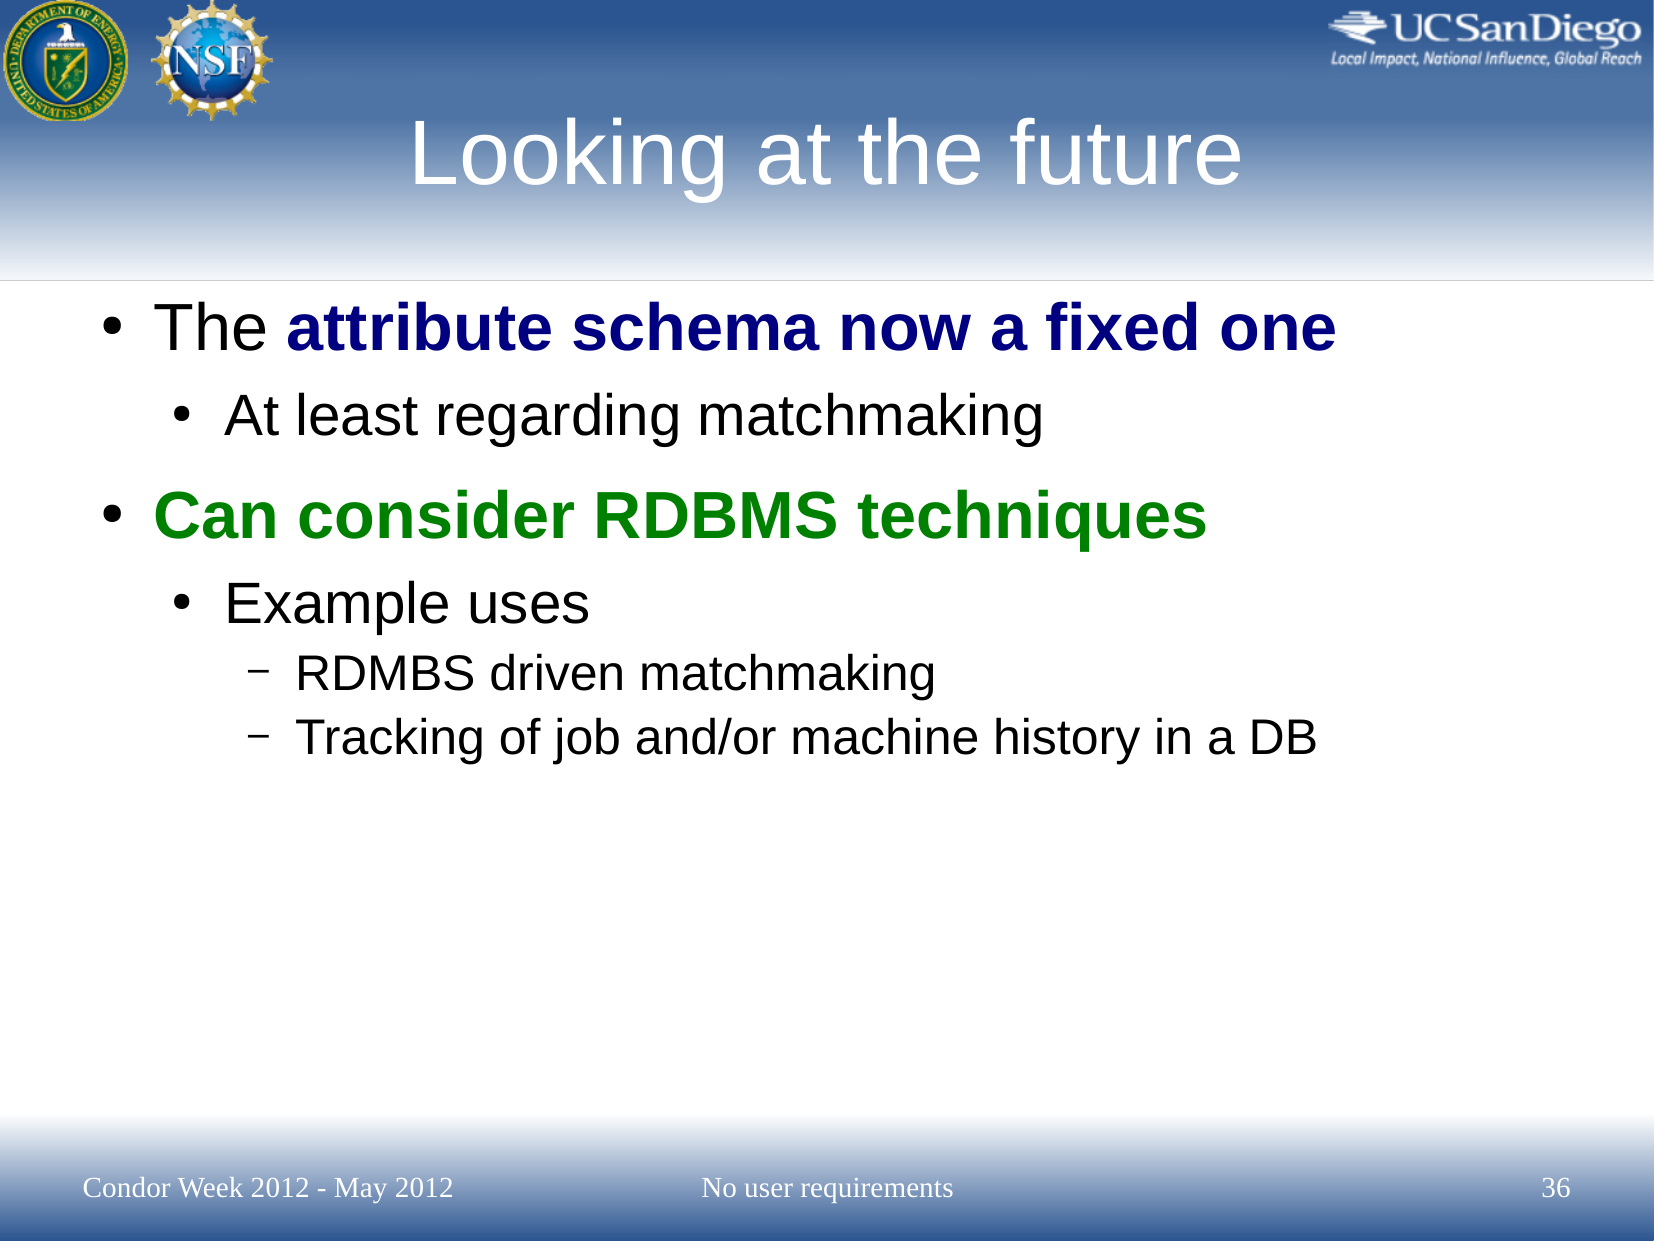

# Looking at the future
The attribute schema now a fixed one
At least regarding matchmaking
Can consider RDBMS techniques
Example uses
RDMBS driven matchmaking
Tracking of job and/or machine history in a DB
Condor Week 2012 - May 2012
No user requirements
36